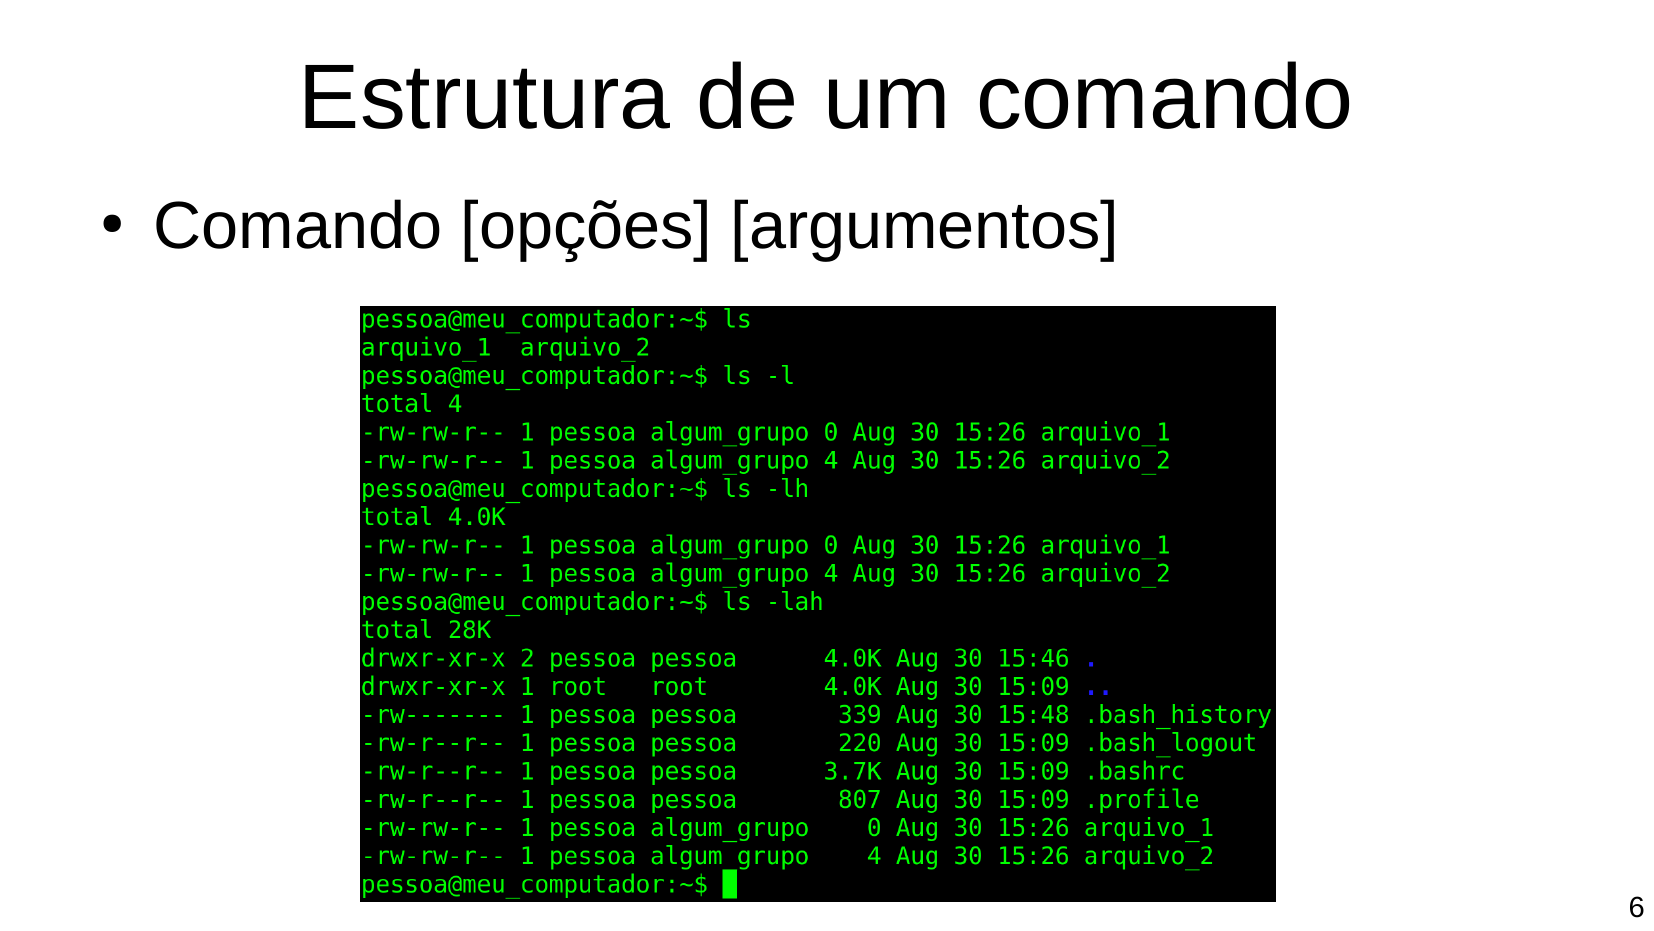

# Estrutura de um comando
Comando [opções] [argumentos]